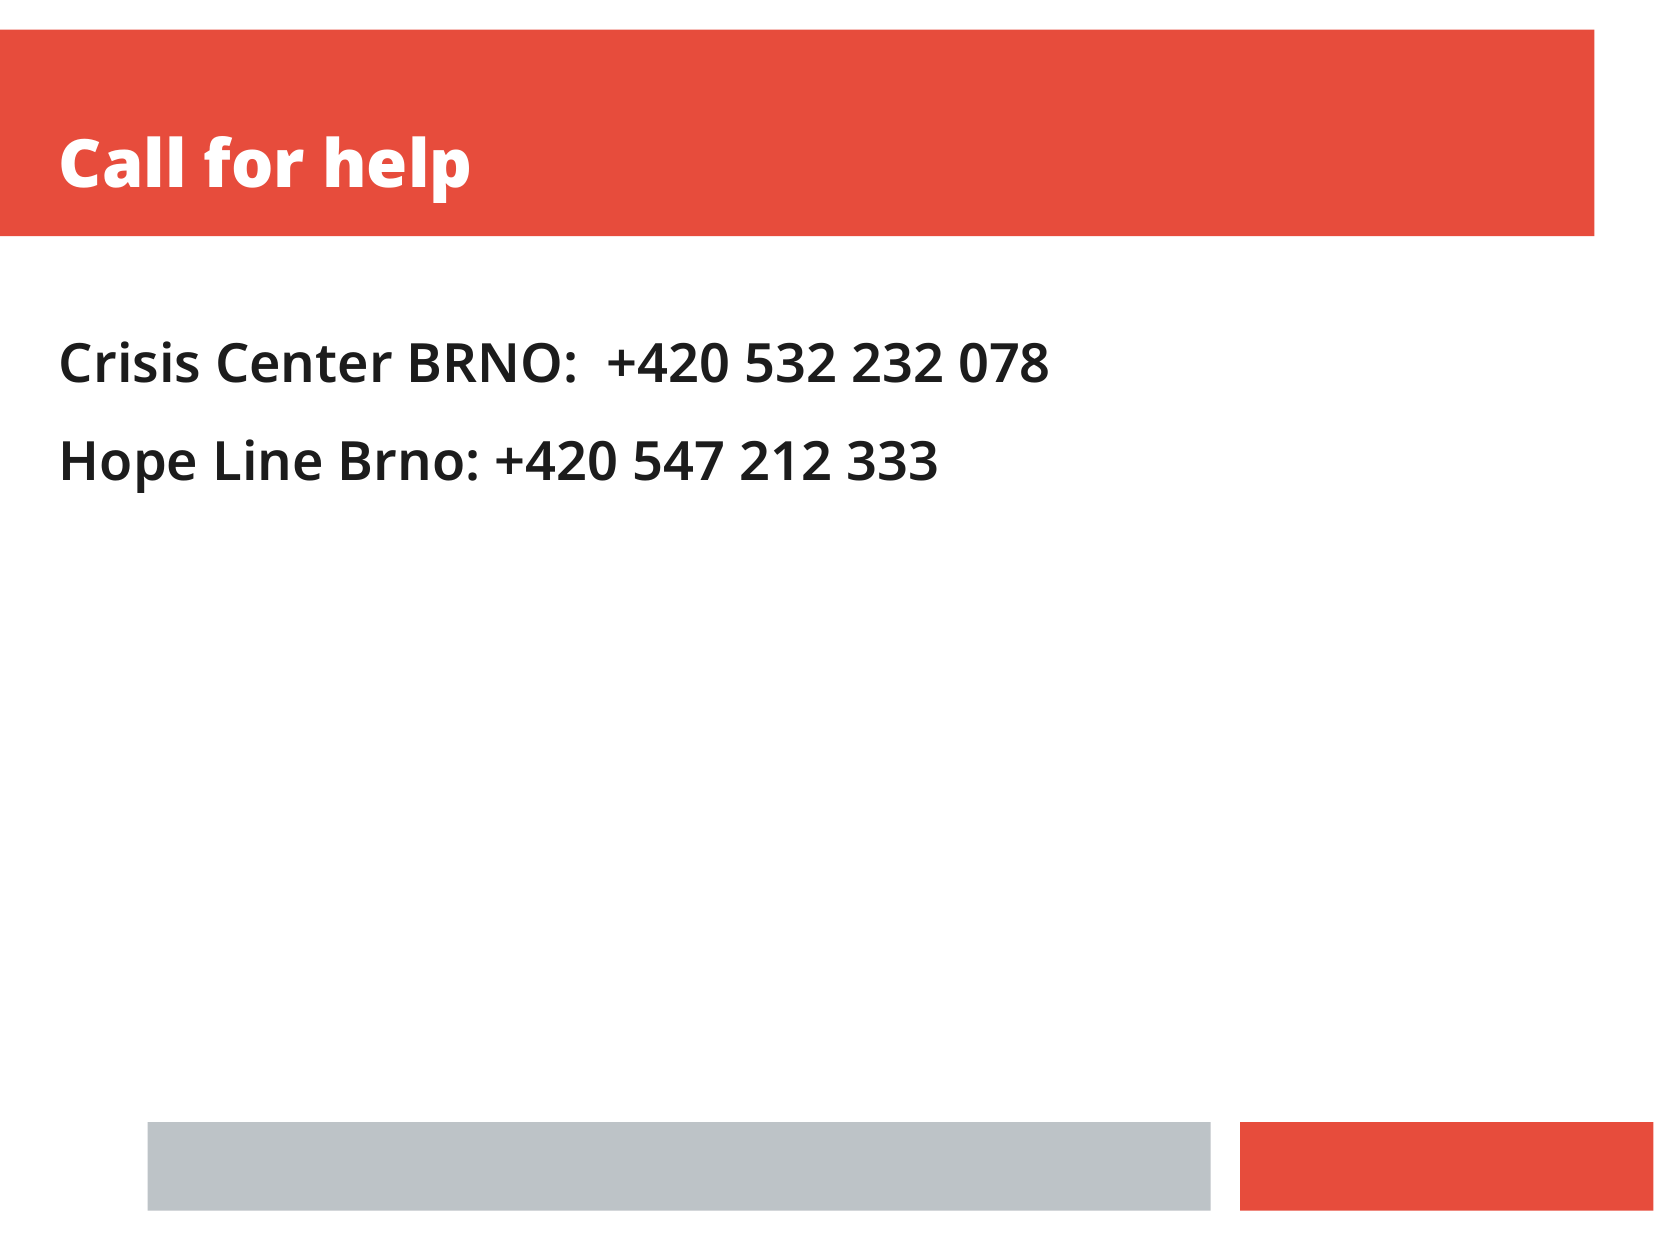

# Call for help
Crisis Center BRNO: +420 532 232 078
Hope Line Brno: +420 547 212 333